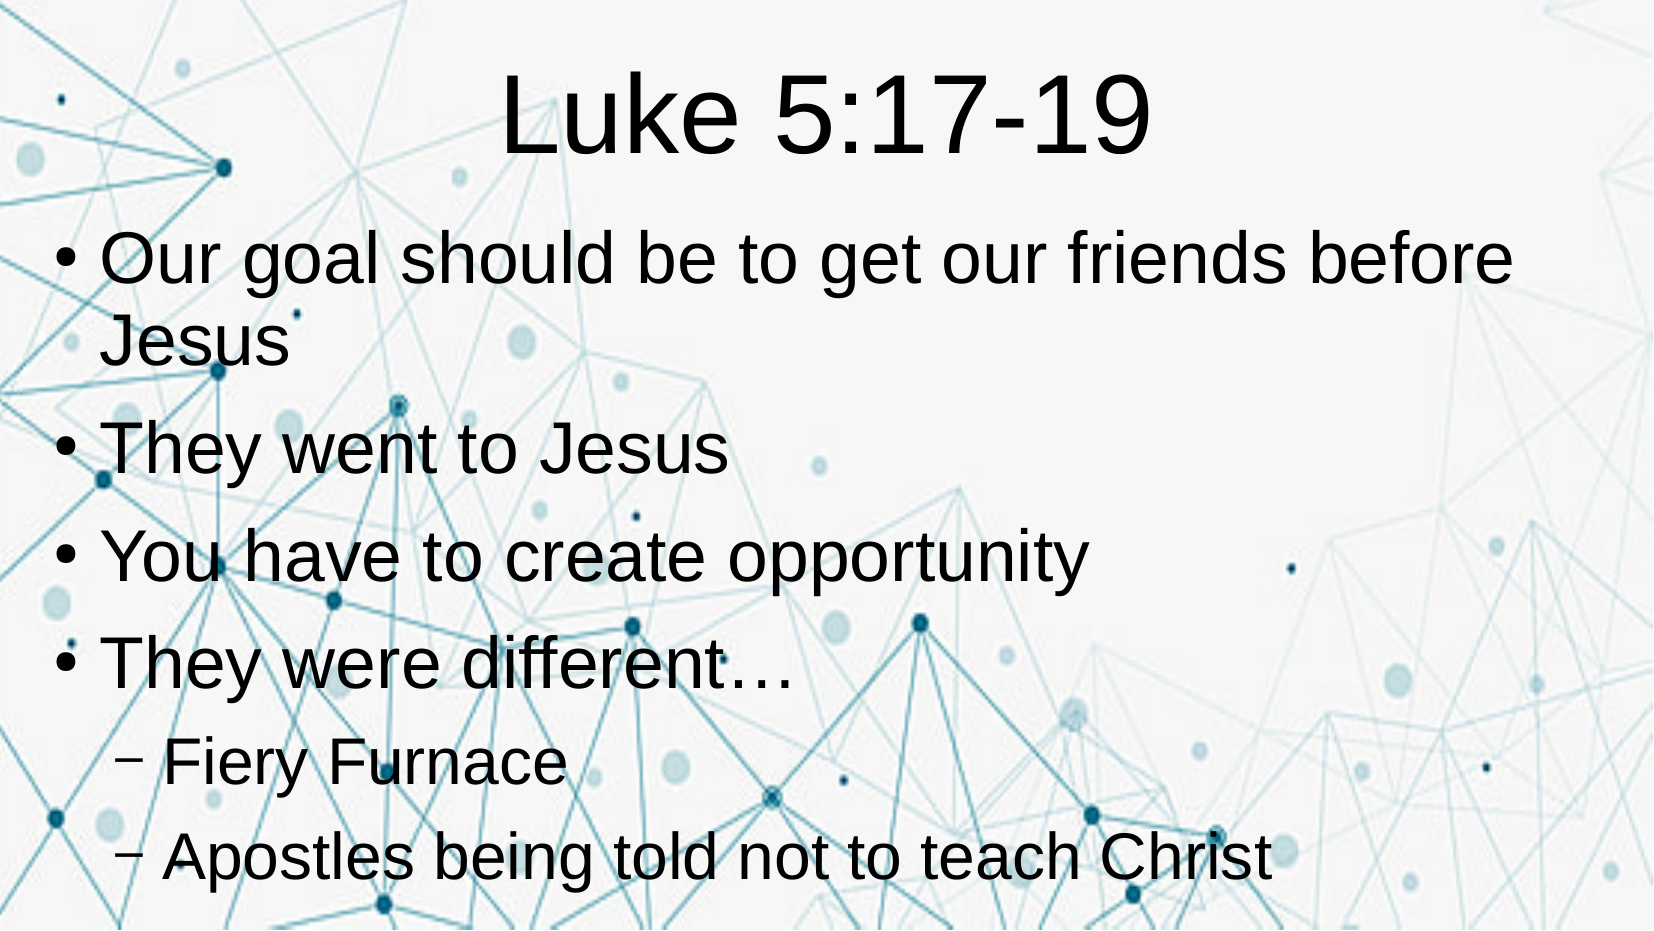

# Luke 5:17-19
Our goal should be to get our friends before Jesus
They went to Jesus
You have to create opportunity
They were different…
Fiery Furnace
Apostles being told not to teach Christ